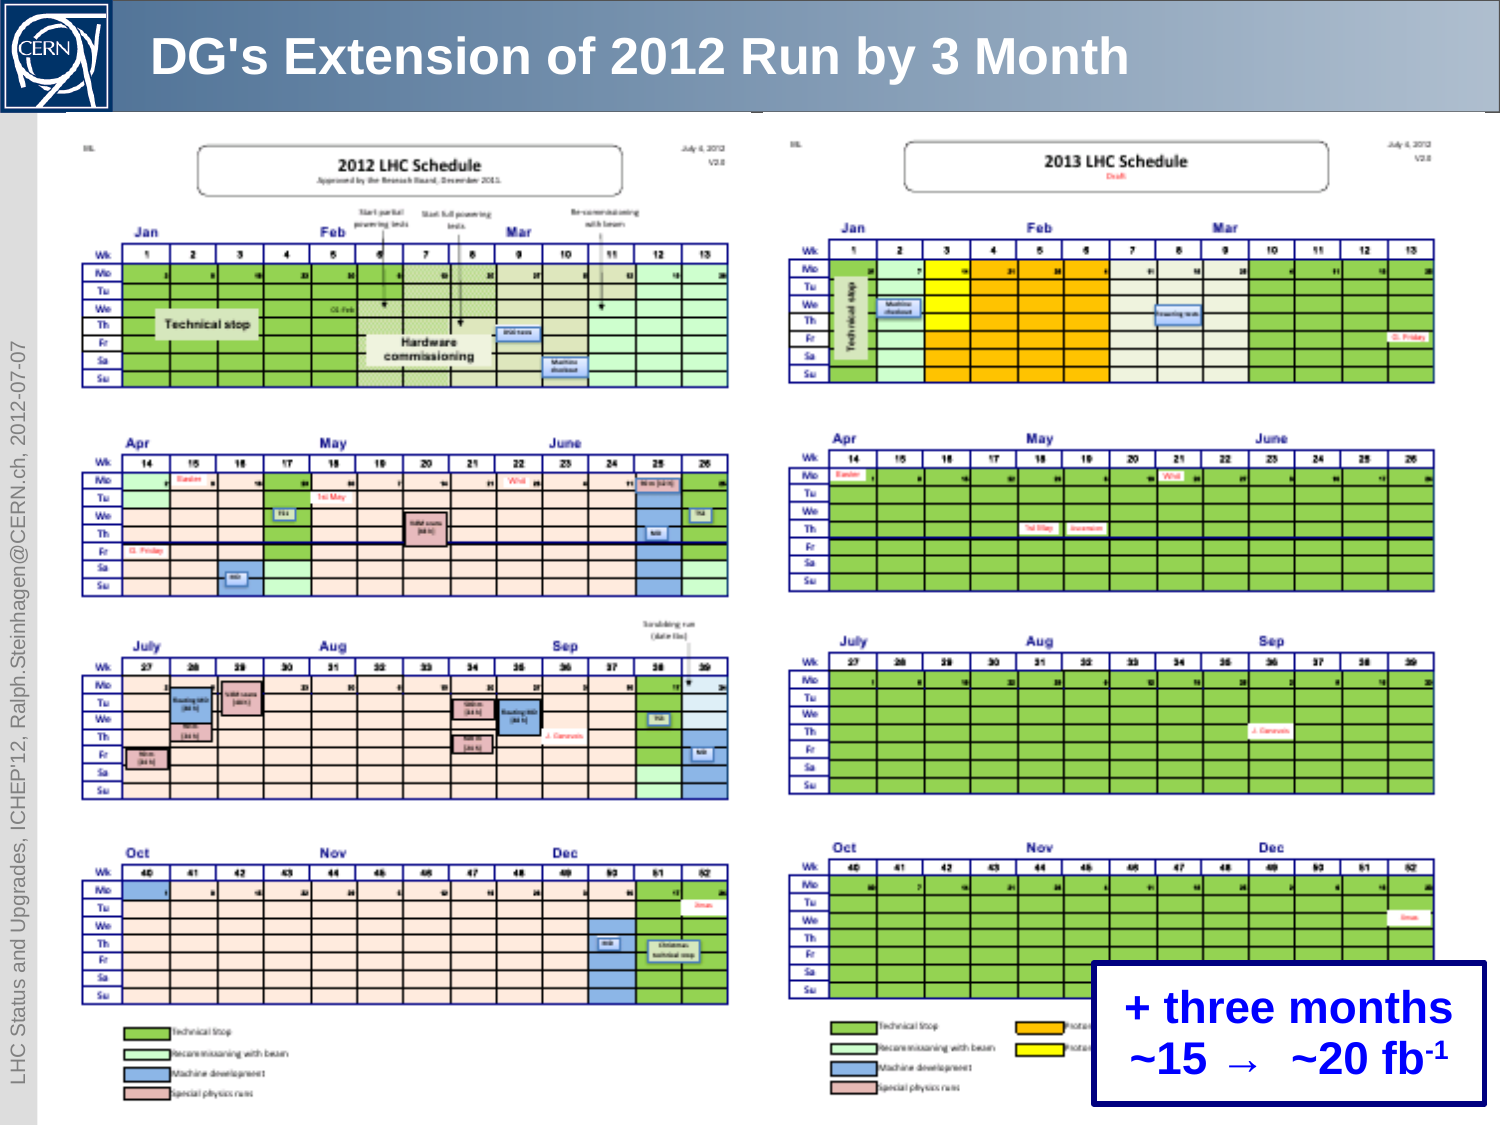

# DG's Extension of 2012 Run by 3 Month
+ three months
~15 → ~20 fb-1